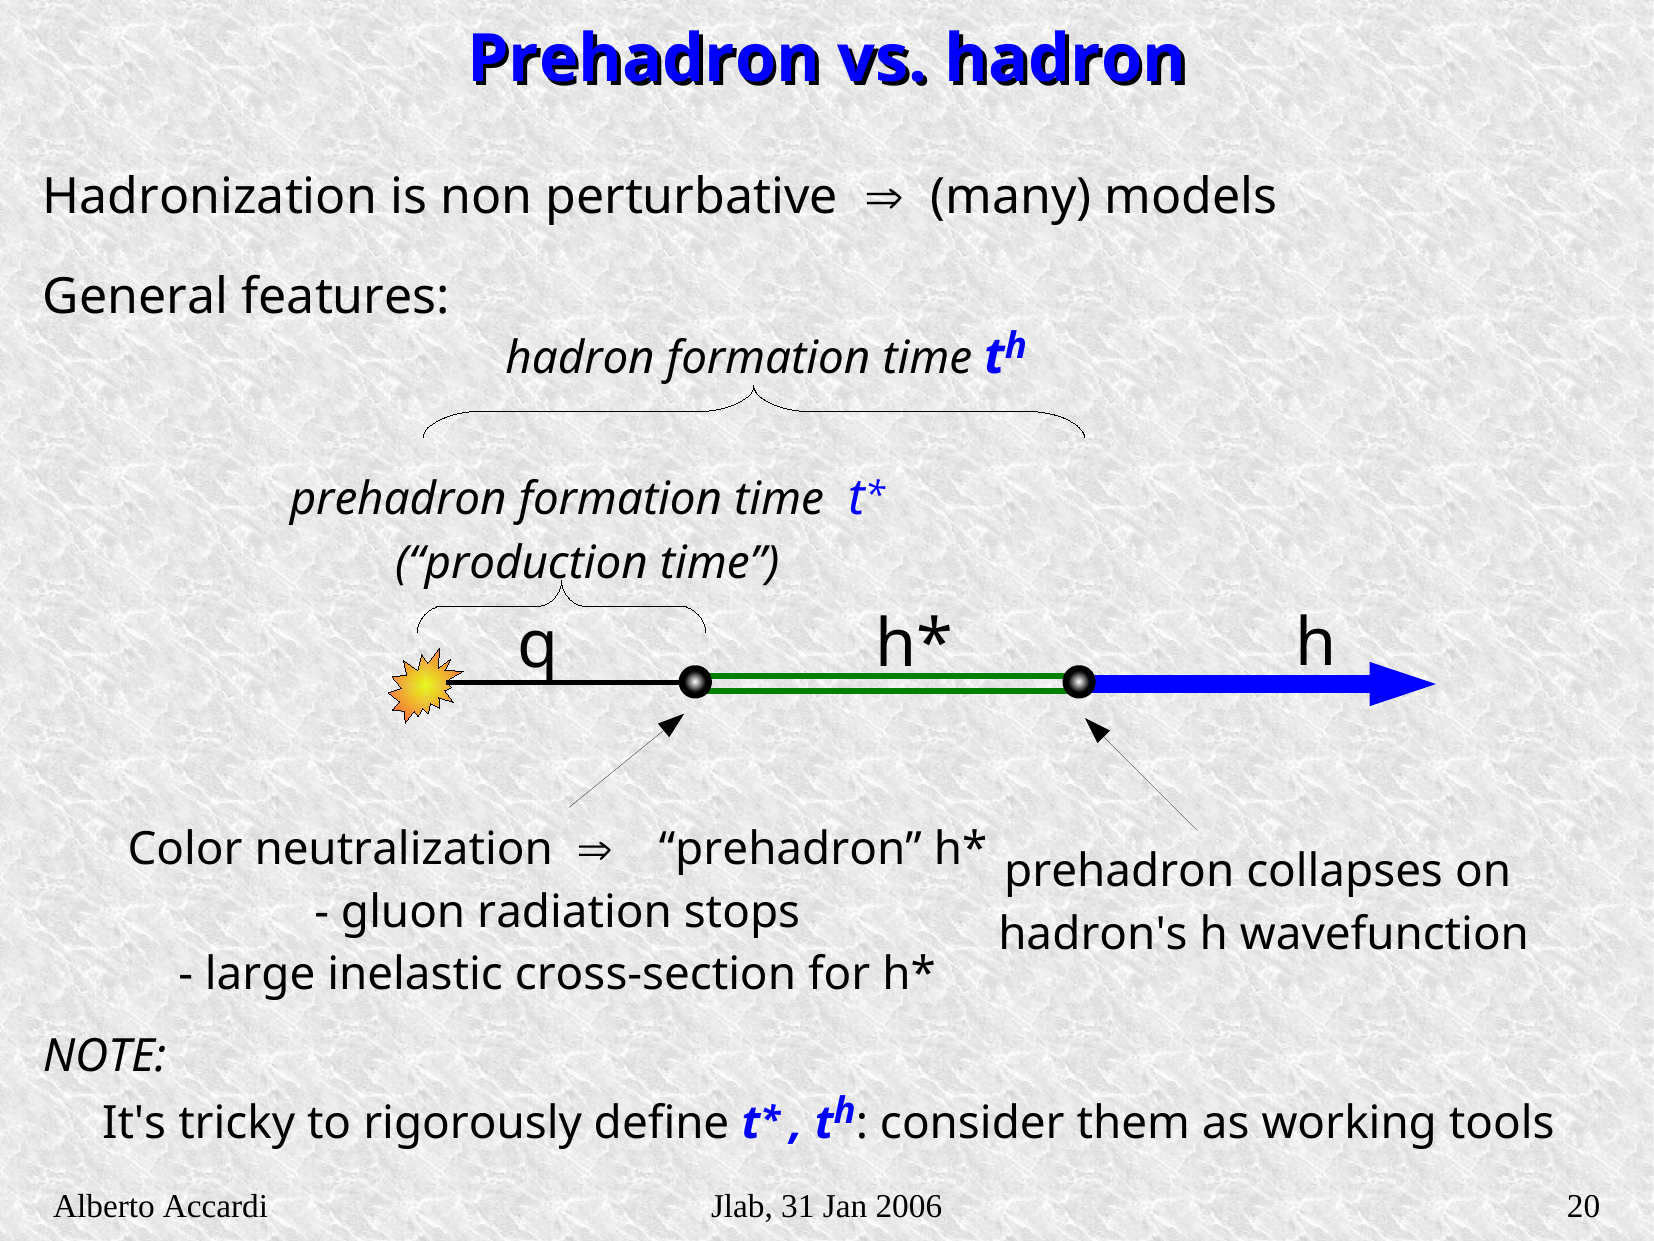

Prehadron vs. hadron
Hadronization is non perturbative  (many) models
General features:
hadron formation time th
prehadron formation time t*
 (“production time”)
h
h*
q
Color neutralization  “prehadron” h*
- gluon radiation stops
- large inelastic cross-section for h*
prehadron collapses on
hadron's h wavefunction
NOTE:
It's tricky to rigorously define t* , th: consider them as working tools
Alberto Accardi
Padova U.
20